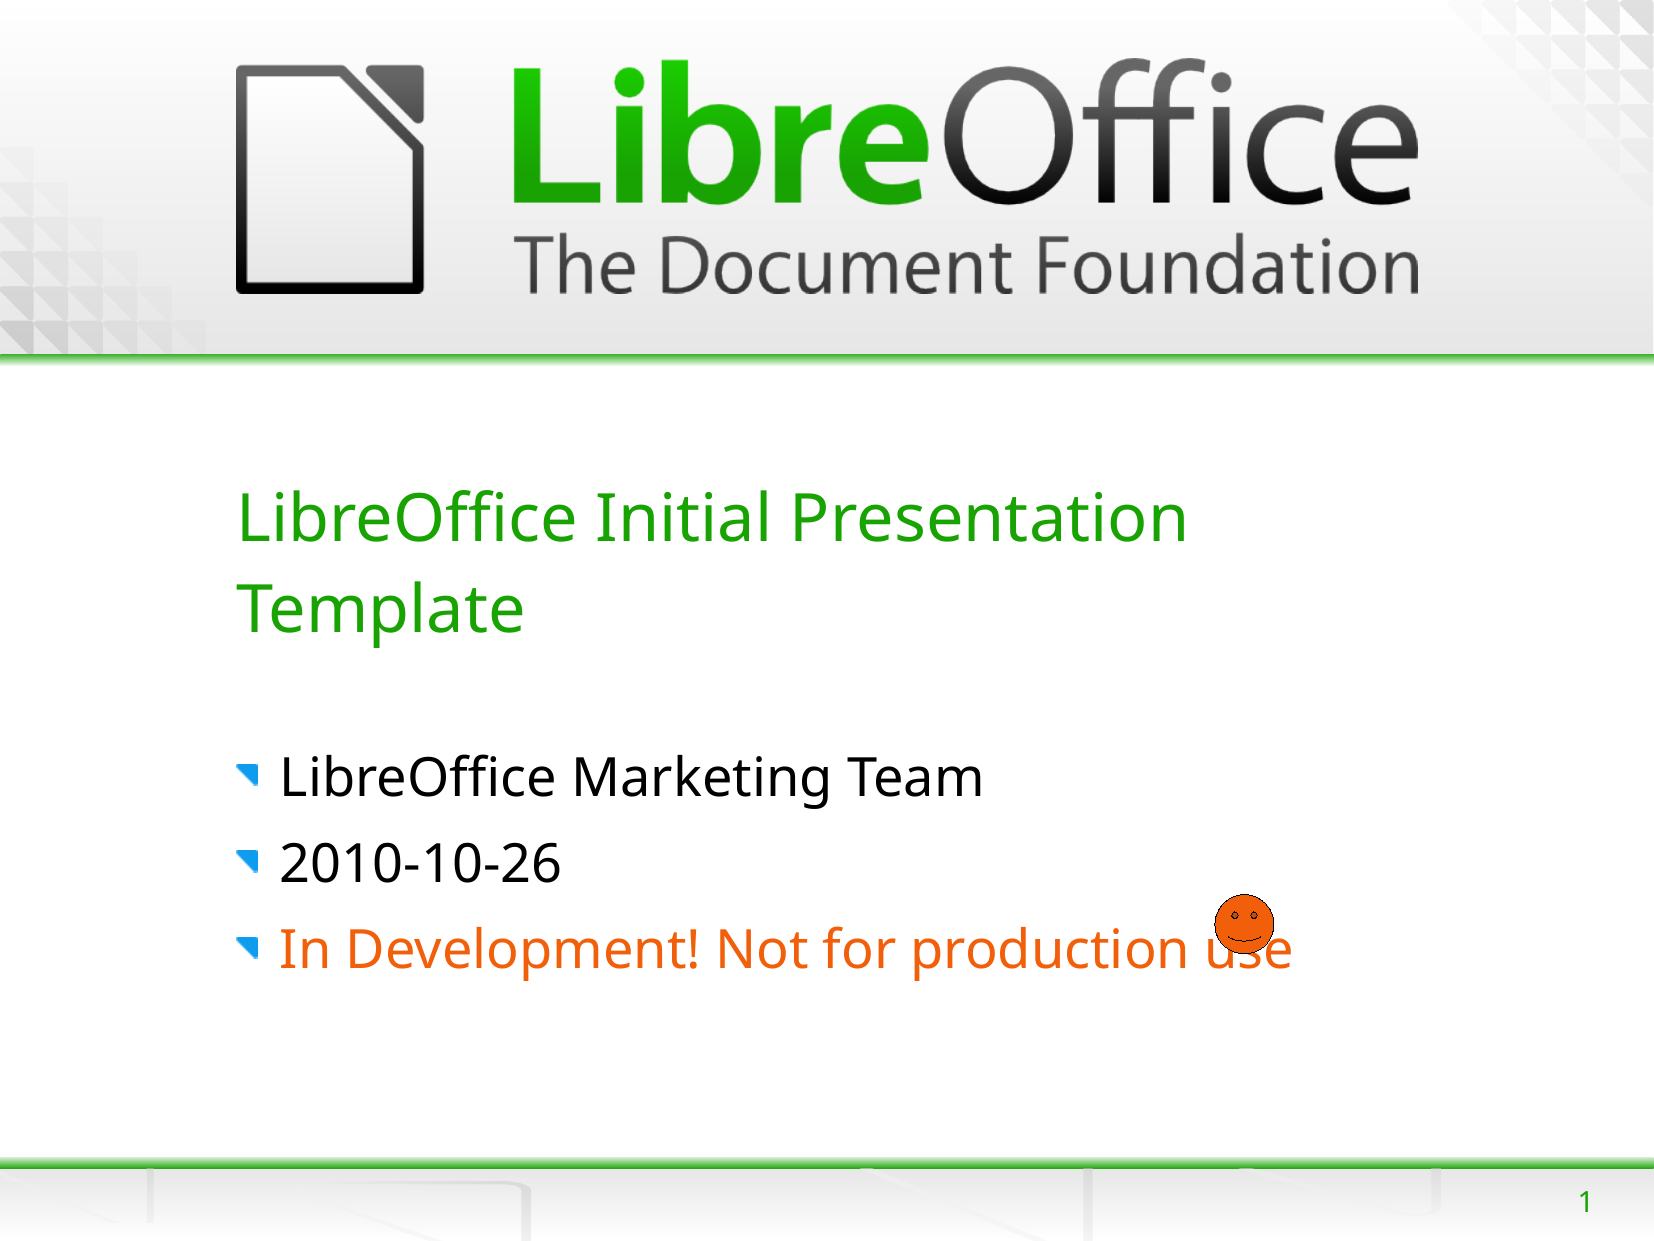

# LibreOffice Initial Presentation Template
LibreOffice Marketing Team
2010-10-26
In Development! Not for production use
1